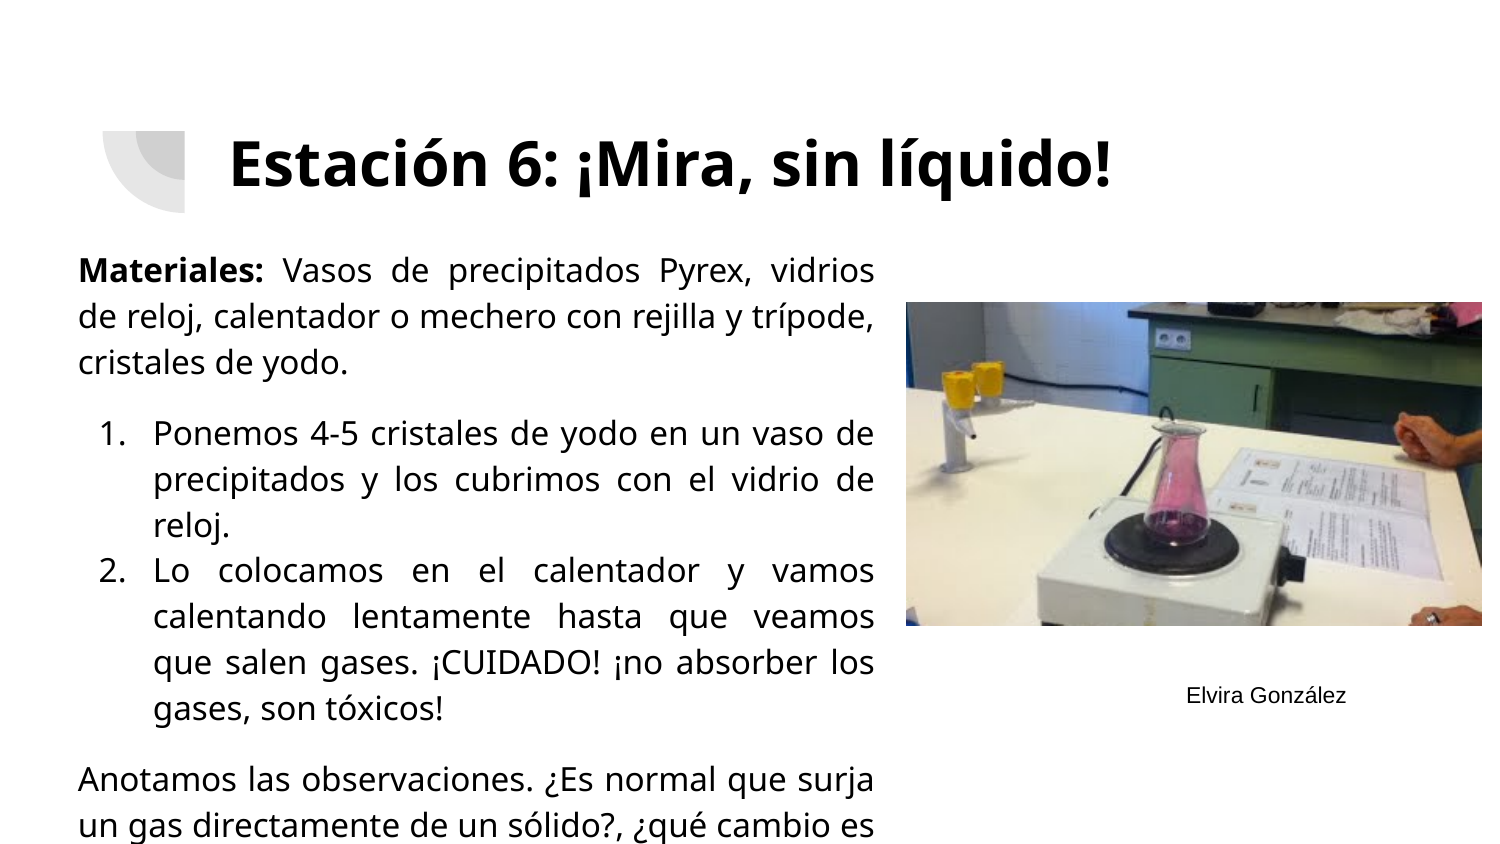

# Estación 6: ¡Mira, sin líquido!
Materiales: Vasos de precipitados Pyrex, vidrios de reloj, calentador o mechero con rejilla y trípode, cristales de yodo.
Ponemos 4-5 cristales de yodo en un vaso de precipitados y los cubrimos con el vidrio de reloj.
Lo colocamos en el calentador y vamos calentando lentamente hasta que veamos que salen gases. ¡CUIDADO! ¡no absorber los gases, son tóxicos!
Anotamos las observaciones. ¿Es normal que surja un gas directamente de un sólido?, ¿qué cambio es este?
Elvira González